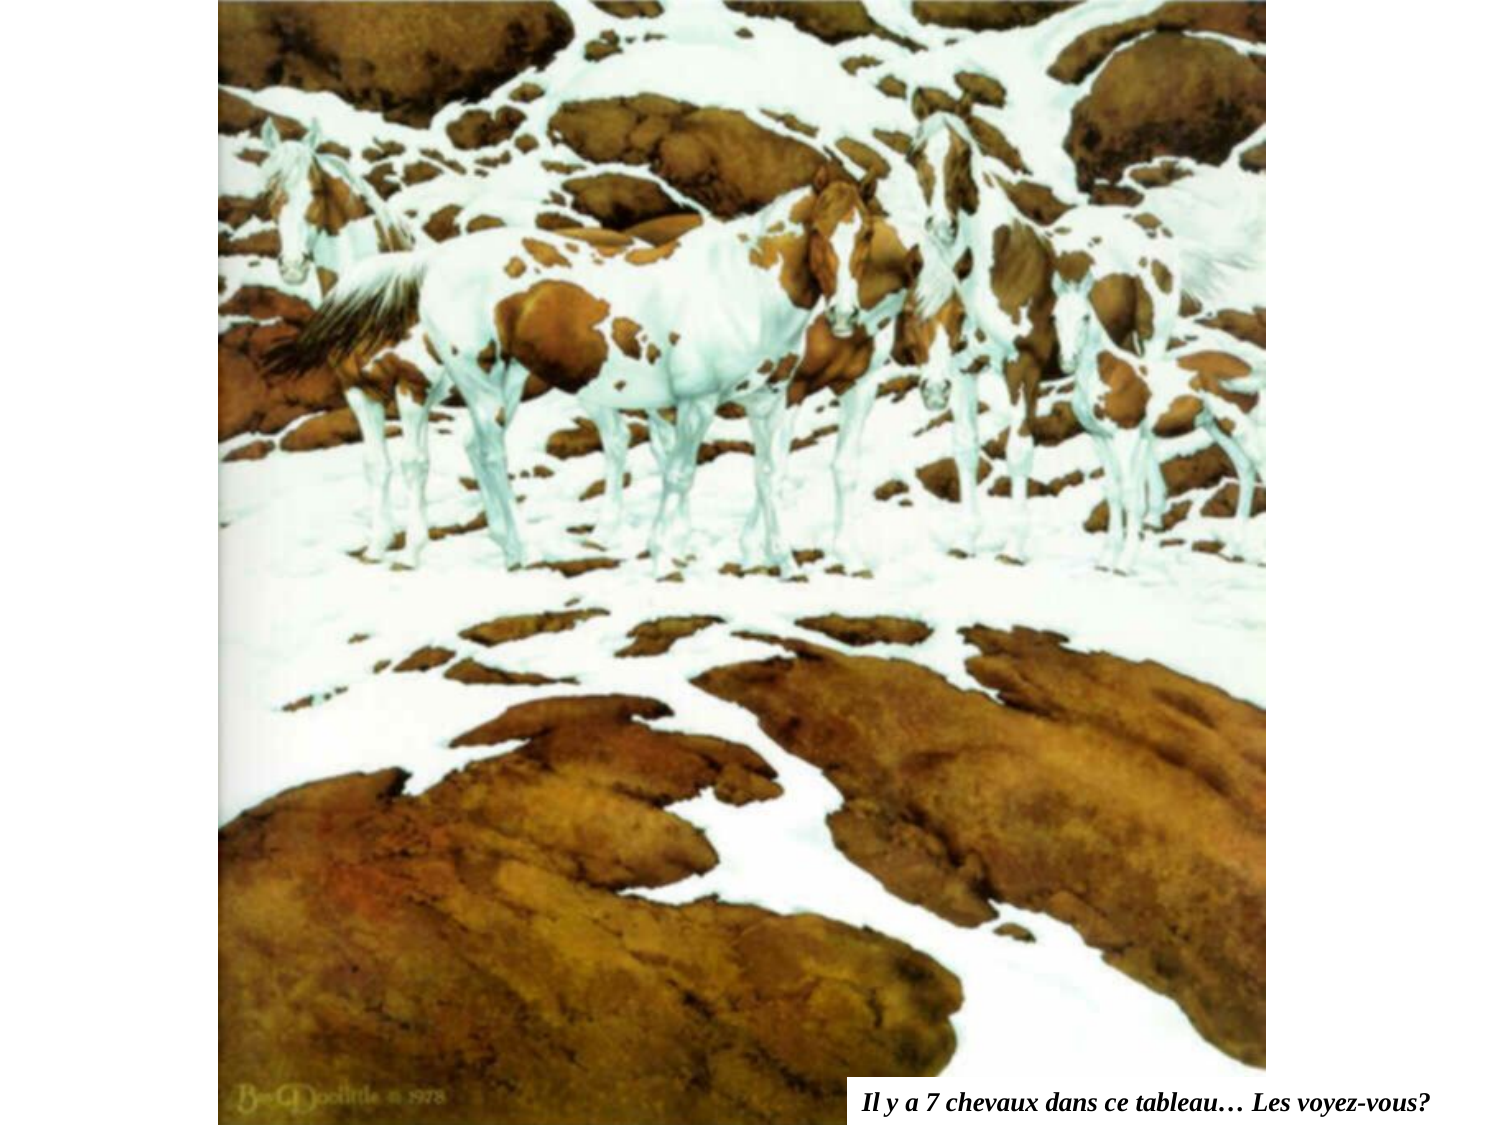

Il y a 7 chevaux dans ce tableau… Les voyez-vous?